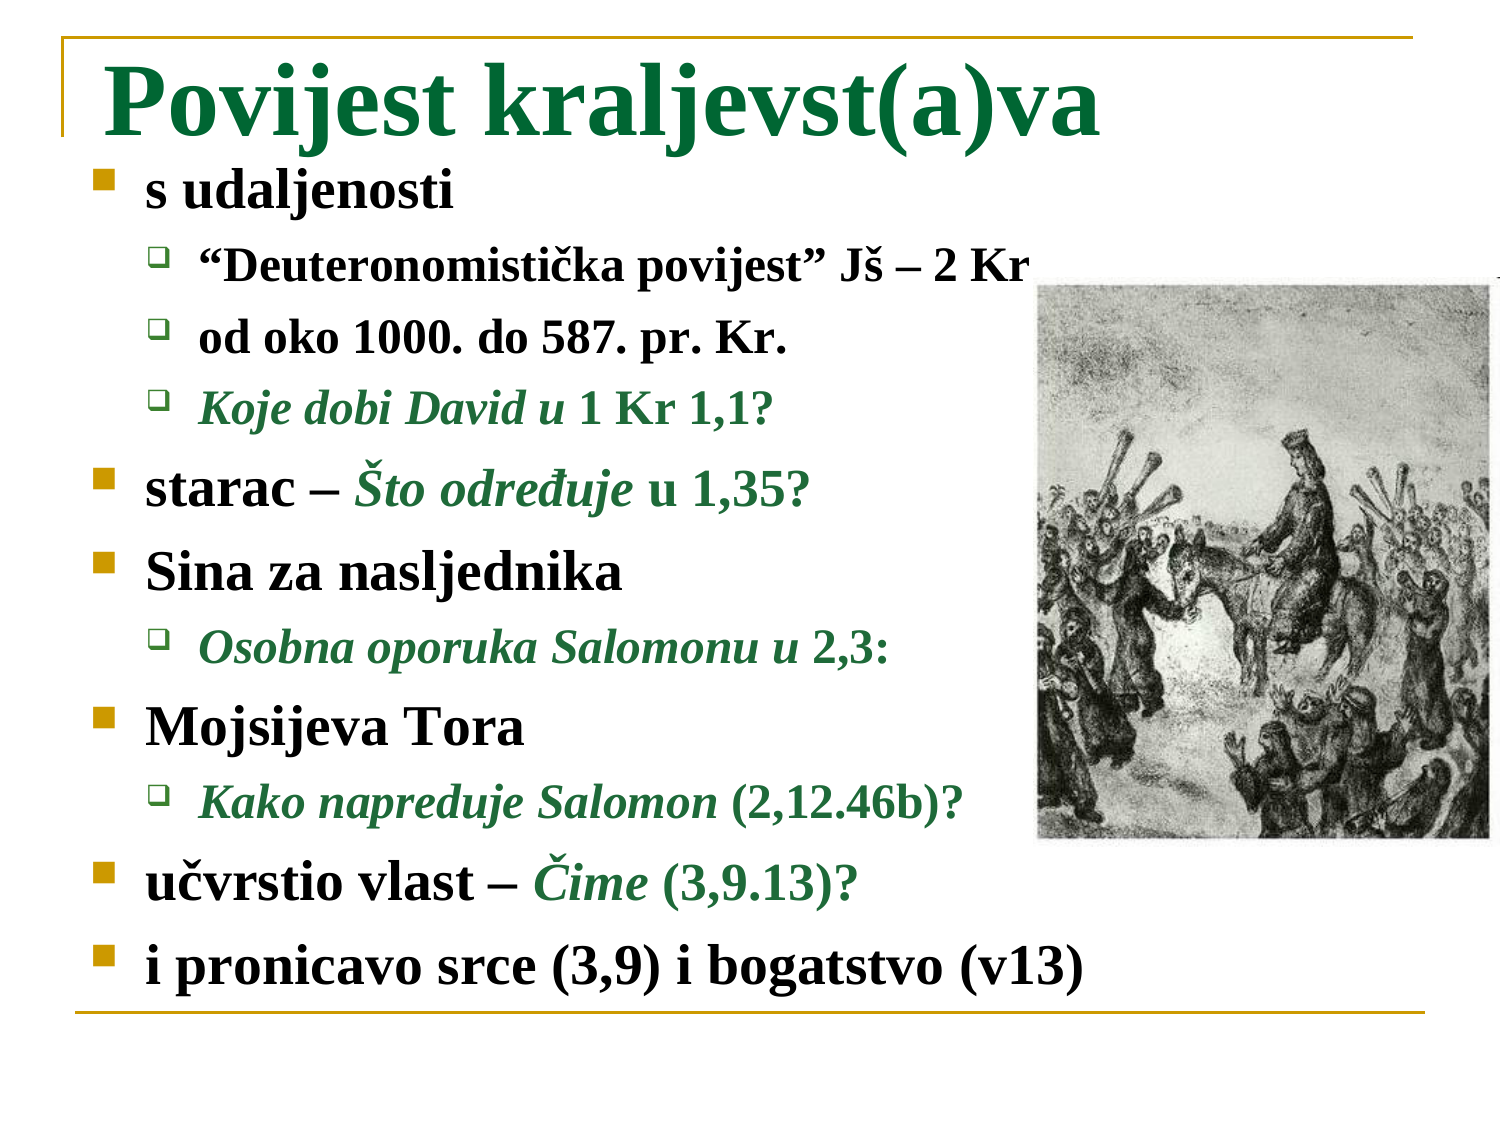

# Povijest kraljevst(a)va
s udaljenosti
“Deuteronomistička povijest” Jš – 2 Kr
od oko 1000. do 587. pr. Kr.
Koje dobi David u 1 Kr 1,1?
starac – Što određuje u 1,35?
Sina za nasljednika
Osobna oporuka Salomonu u 2,3:
Mojsijeva Tora
Kako napreduje Salomon (2,12.46b)?
učvrstio vlast – Čime (3,9.13)?
i pronicavo srce (3,9) i bogatstvo (v13)